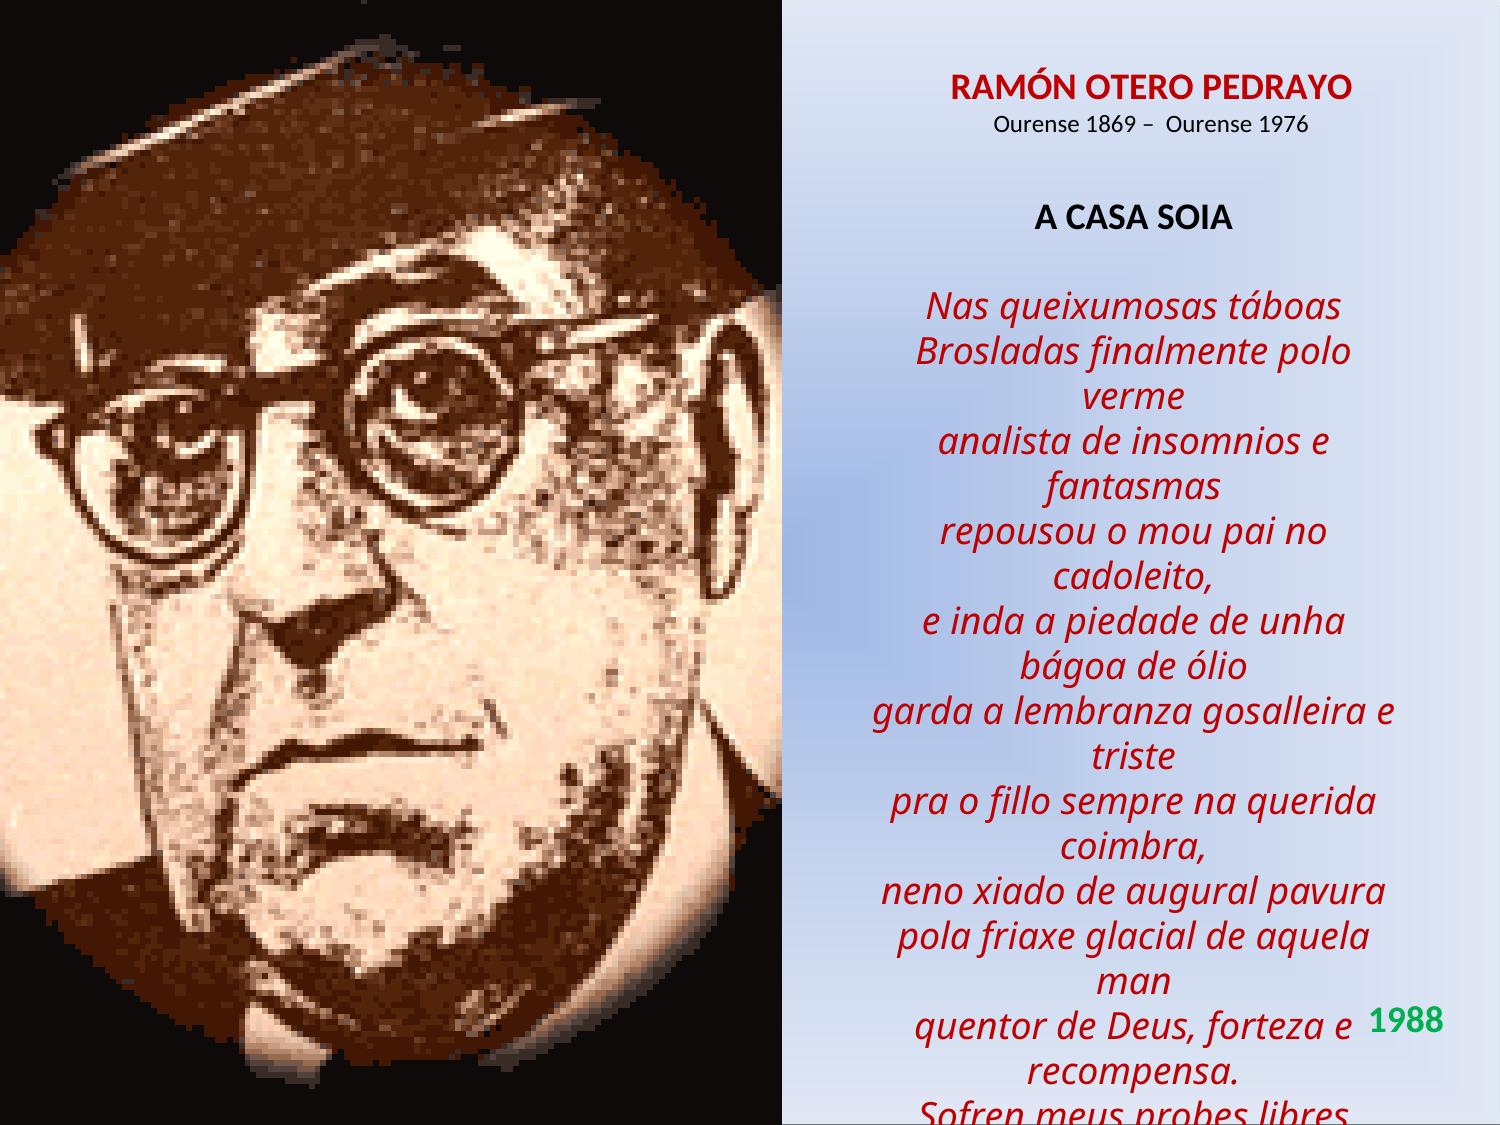

RAMÓN OTERO PEDRAYO
Ourense 1869 – Ourense 1976
A CASA SOIA
Nas queixumosas táboas
Brosladas finalmente polo verme
analista de insomnios e fantasmas
repousou o mou pai no cadoleito,
e inda a piedade de unha bágoa de ólio
garda a lembranza gosalleira e triste
pra o fillo sempre na querida coimbra,
neno xiado de augural pavura
pola friaxe glacial de aquela man
quentor de Deus, forteza e recompensa.
Sofren meus probes libres
proba de soedade, noite e poeira,
apreixan requintados pensadores
os seus cristalográficos esquemas
en procura da chama dos poetas
aínda nos ermos bailadora lapa
...
1988